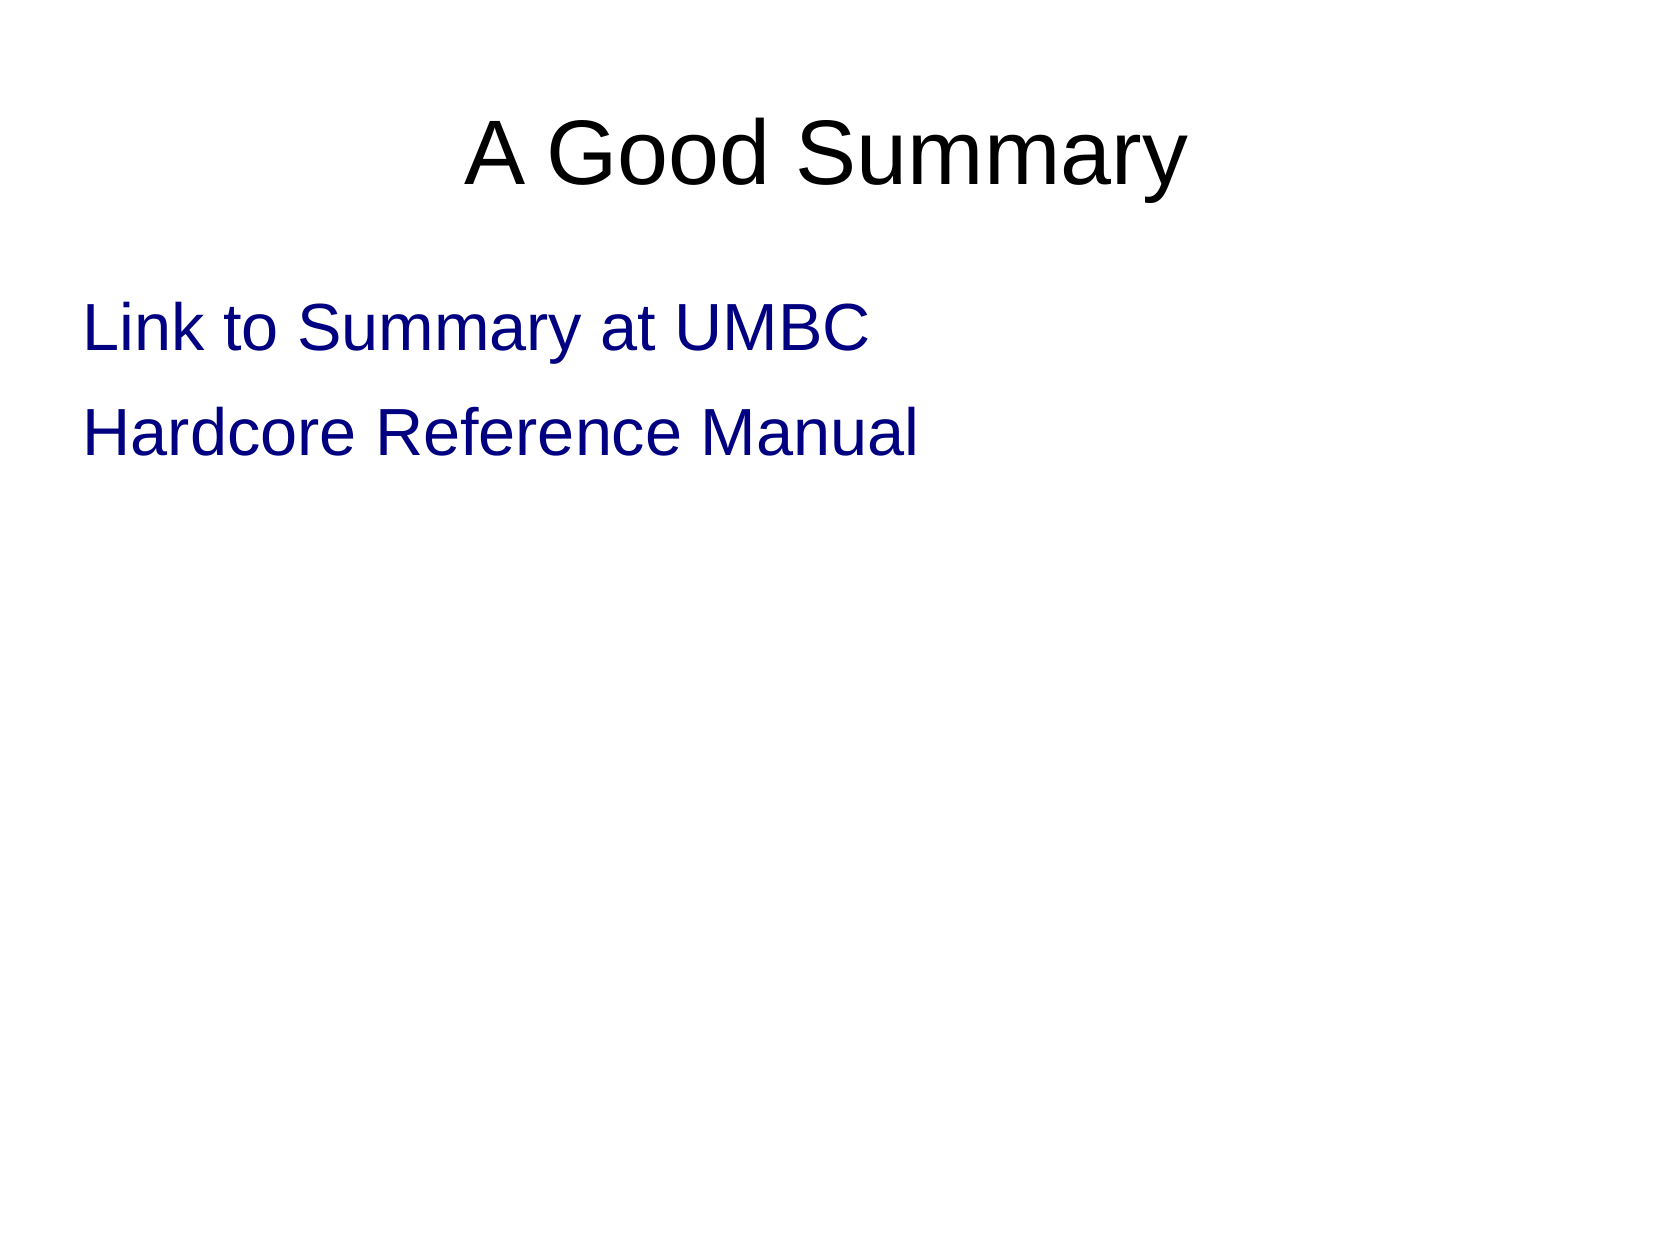

# A Good Summary
Link to Summary at UMBC
Hardcore Reference Manual